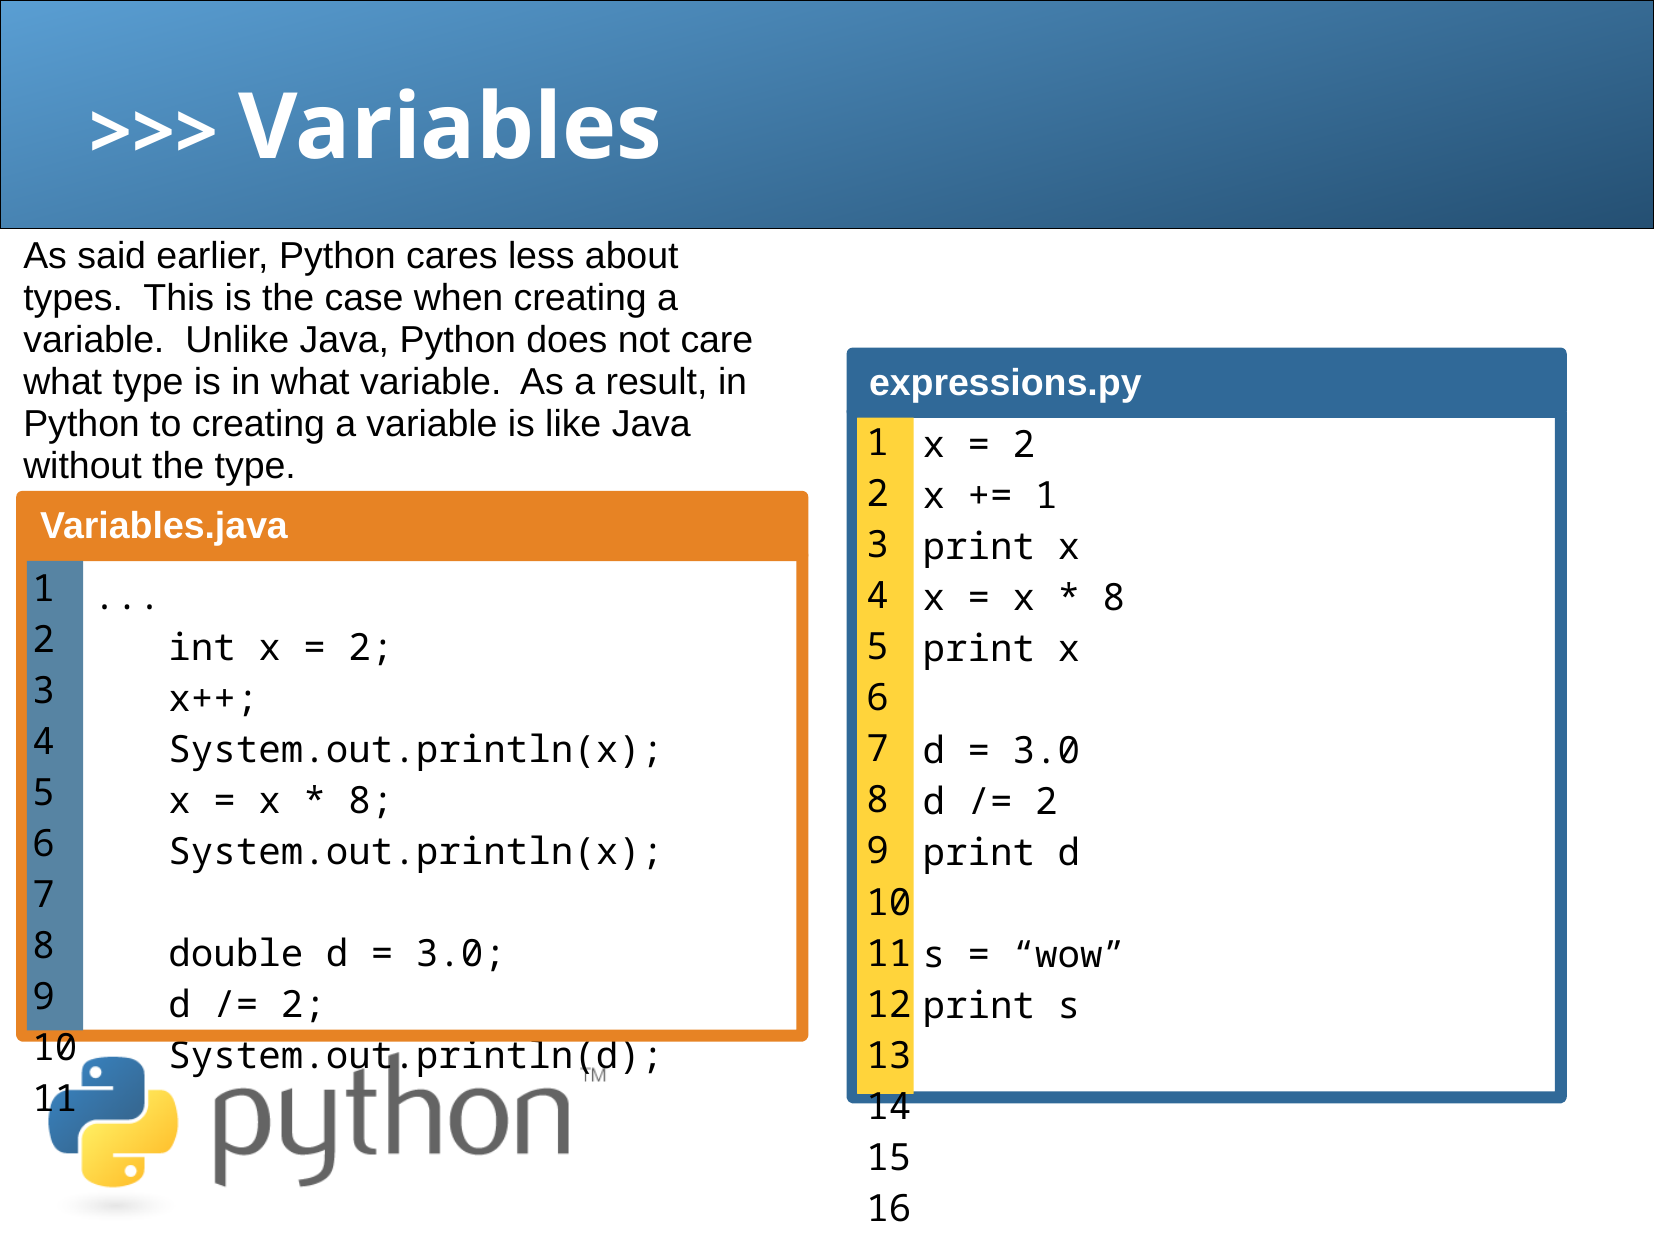

>>> Variables
As said earlier, Python cares less about types. This is the case when creating a variable. Unlike Java, Python does not care what type is in what variable. As a result, in Python to creating a variable is like Java without the type.
expressions.py
1
2
3
4
5
6
7
8
9
10
11
12
13
14
15
16
x = 2
x += 1
print x
x = x * 8
print x
d = 3.0
d /= 2
print d
s = “wow”
print s
Variables.java
1
2
3
4
5
6
7
8
9
10
11
...
	int x = 2;
	x++;
	System.out.println(x);
	x = x * 8;
	System.out.println(x);
	double d = 3.0;
	d /= 2;
	System.out.println(d);